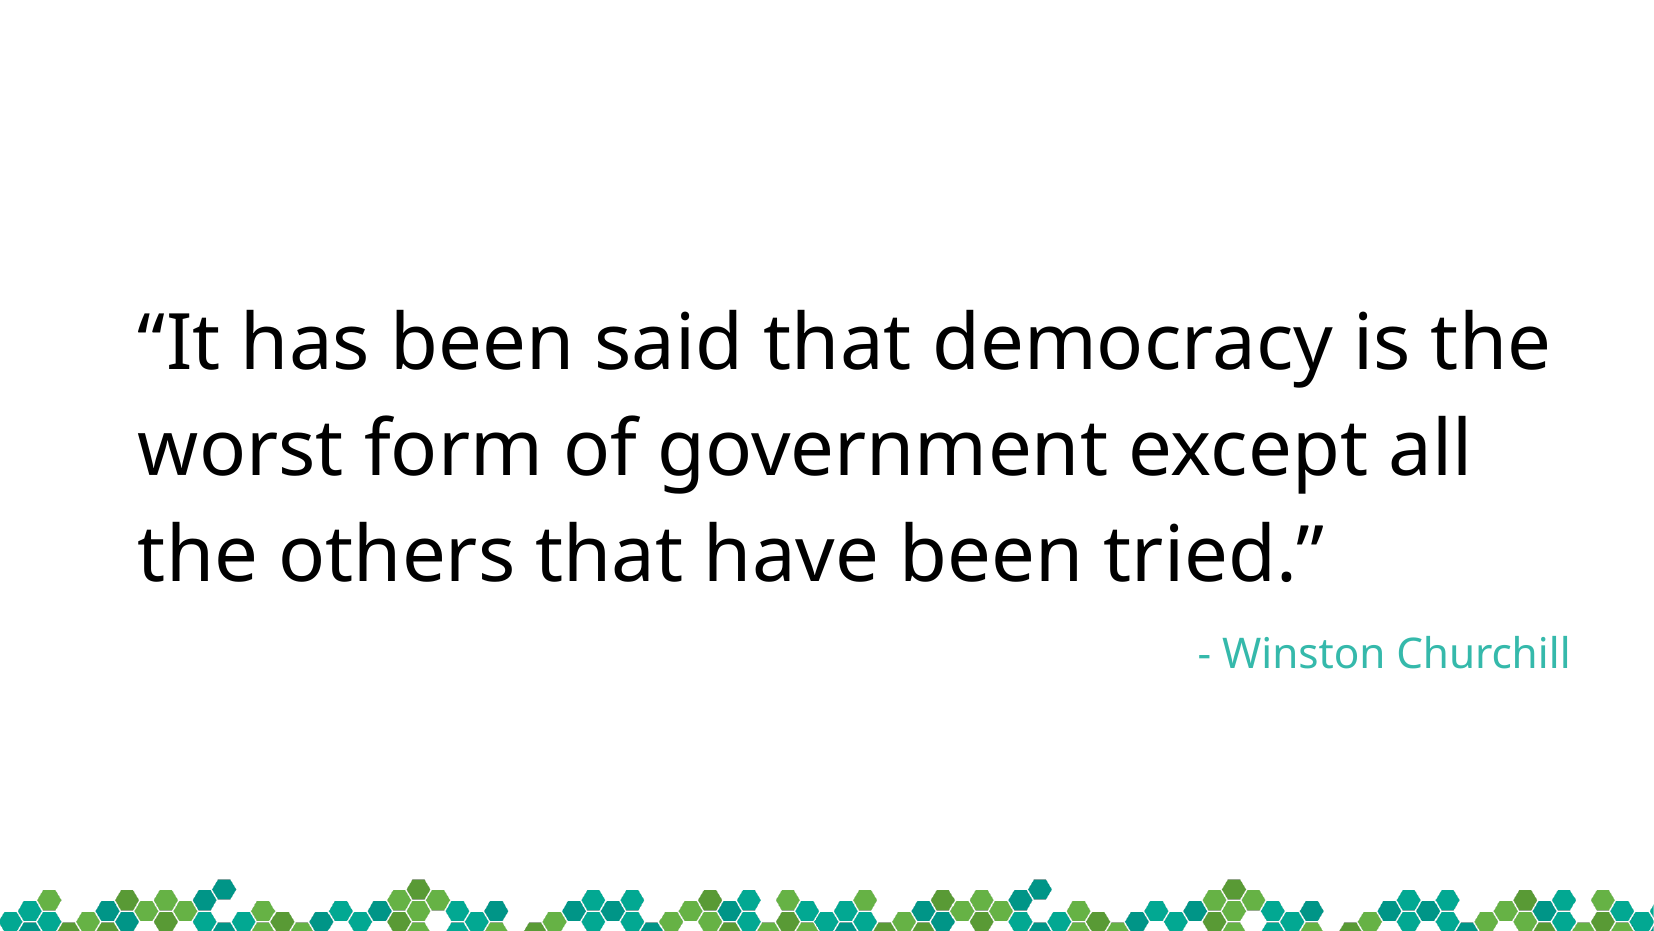

# “It has been said that democracy is the worst form of government except all the others that have been tried.”
- Winston Churchill